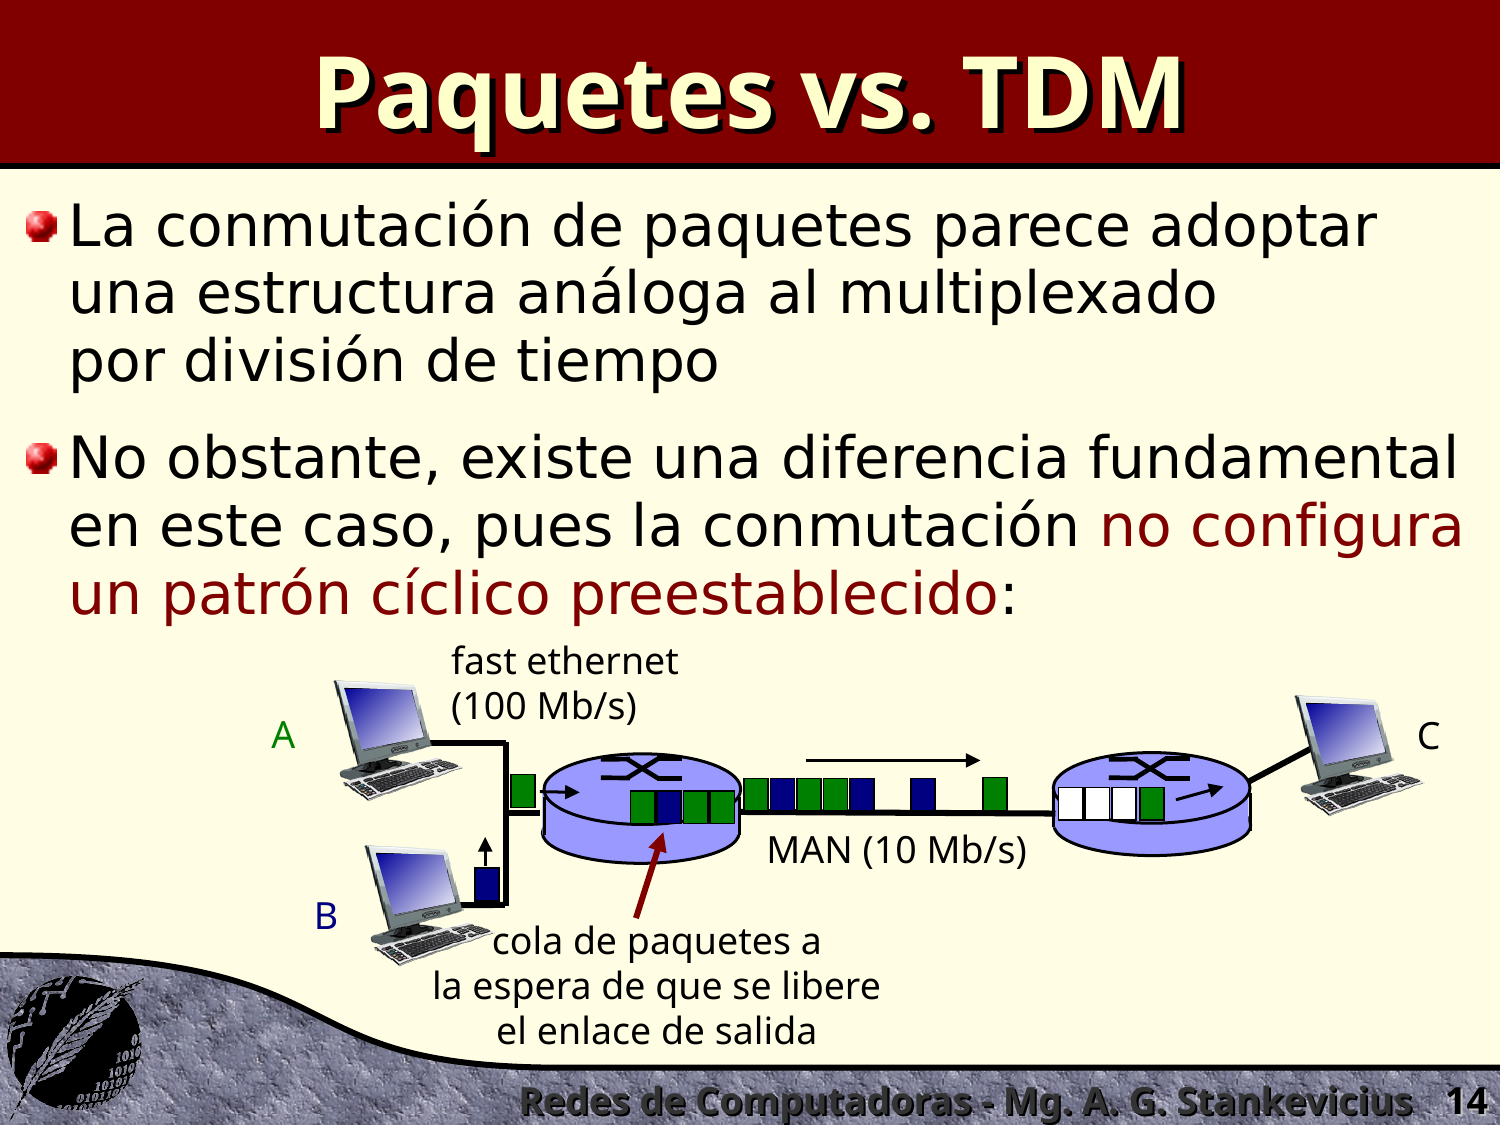

# Paquetes vs. TDM
La conmutación de paquetes parece adoptar una estructura análoga al multiplexado
por división de tiempo
No obstante, existe una diferencia fundamental en este caso, pues la conmutación no configura un patrón cíclico preestablecido:
fast ethernet
(100 Mb/s)
A
C
MAN (10 Mb/s)
B
cola de paquetes a
la espera de que se libere
el enlace de salida
14